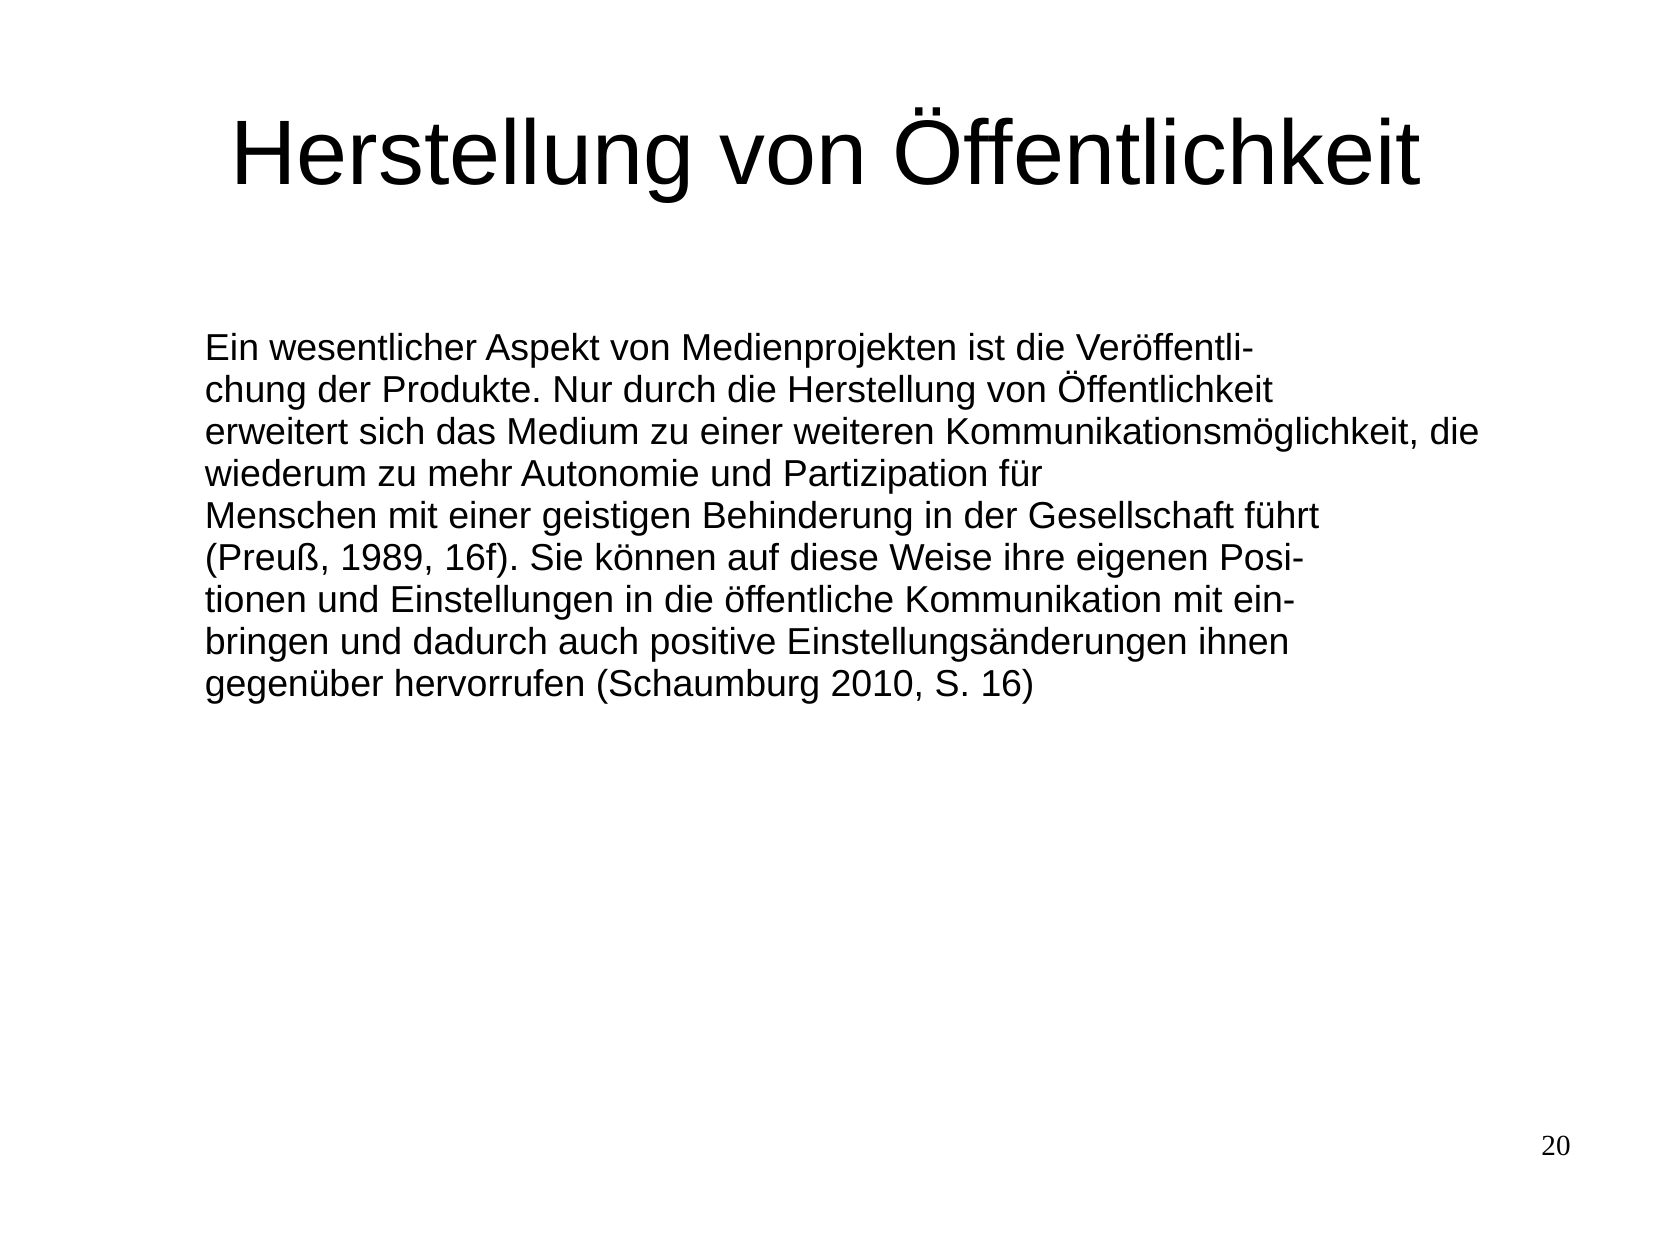

# Herstellung von Öffentlichkeit
Ein wesentlicher Aspekt von Medienprojekten ist die Veröffentli-
chung der Produkte. Nur durch die Herstellung von Öffentlichkeit
erweitert sich das Medium zu einer weiteren Kommunikationsmöglichkeit, die wiederum zu mehr Autonomie und Partizipation für
Menschen mit einer geistigen Behinderung in der Gesellschaft führt
(Preuß, 1989, 16f). Sie können auf diese Weise ihre eigenen Posi-
tionen und Einstellungen in die öffentliche Kommunikation mit ein-
bringen und dadurch auch positive Einstellungsänderungen ihnen
gegenüber hervorrufen (Schaumburg 2010, S. 16)
20